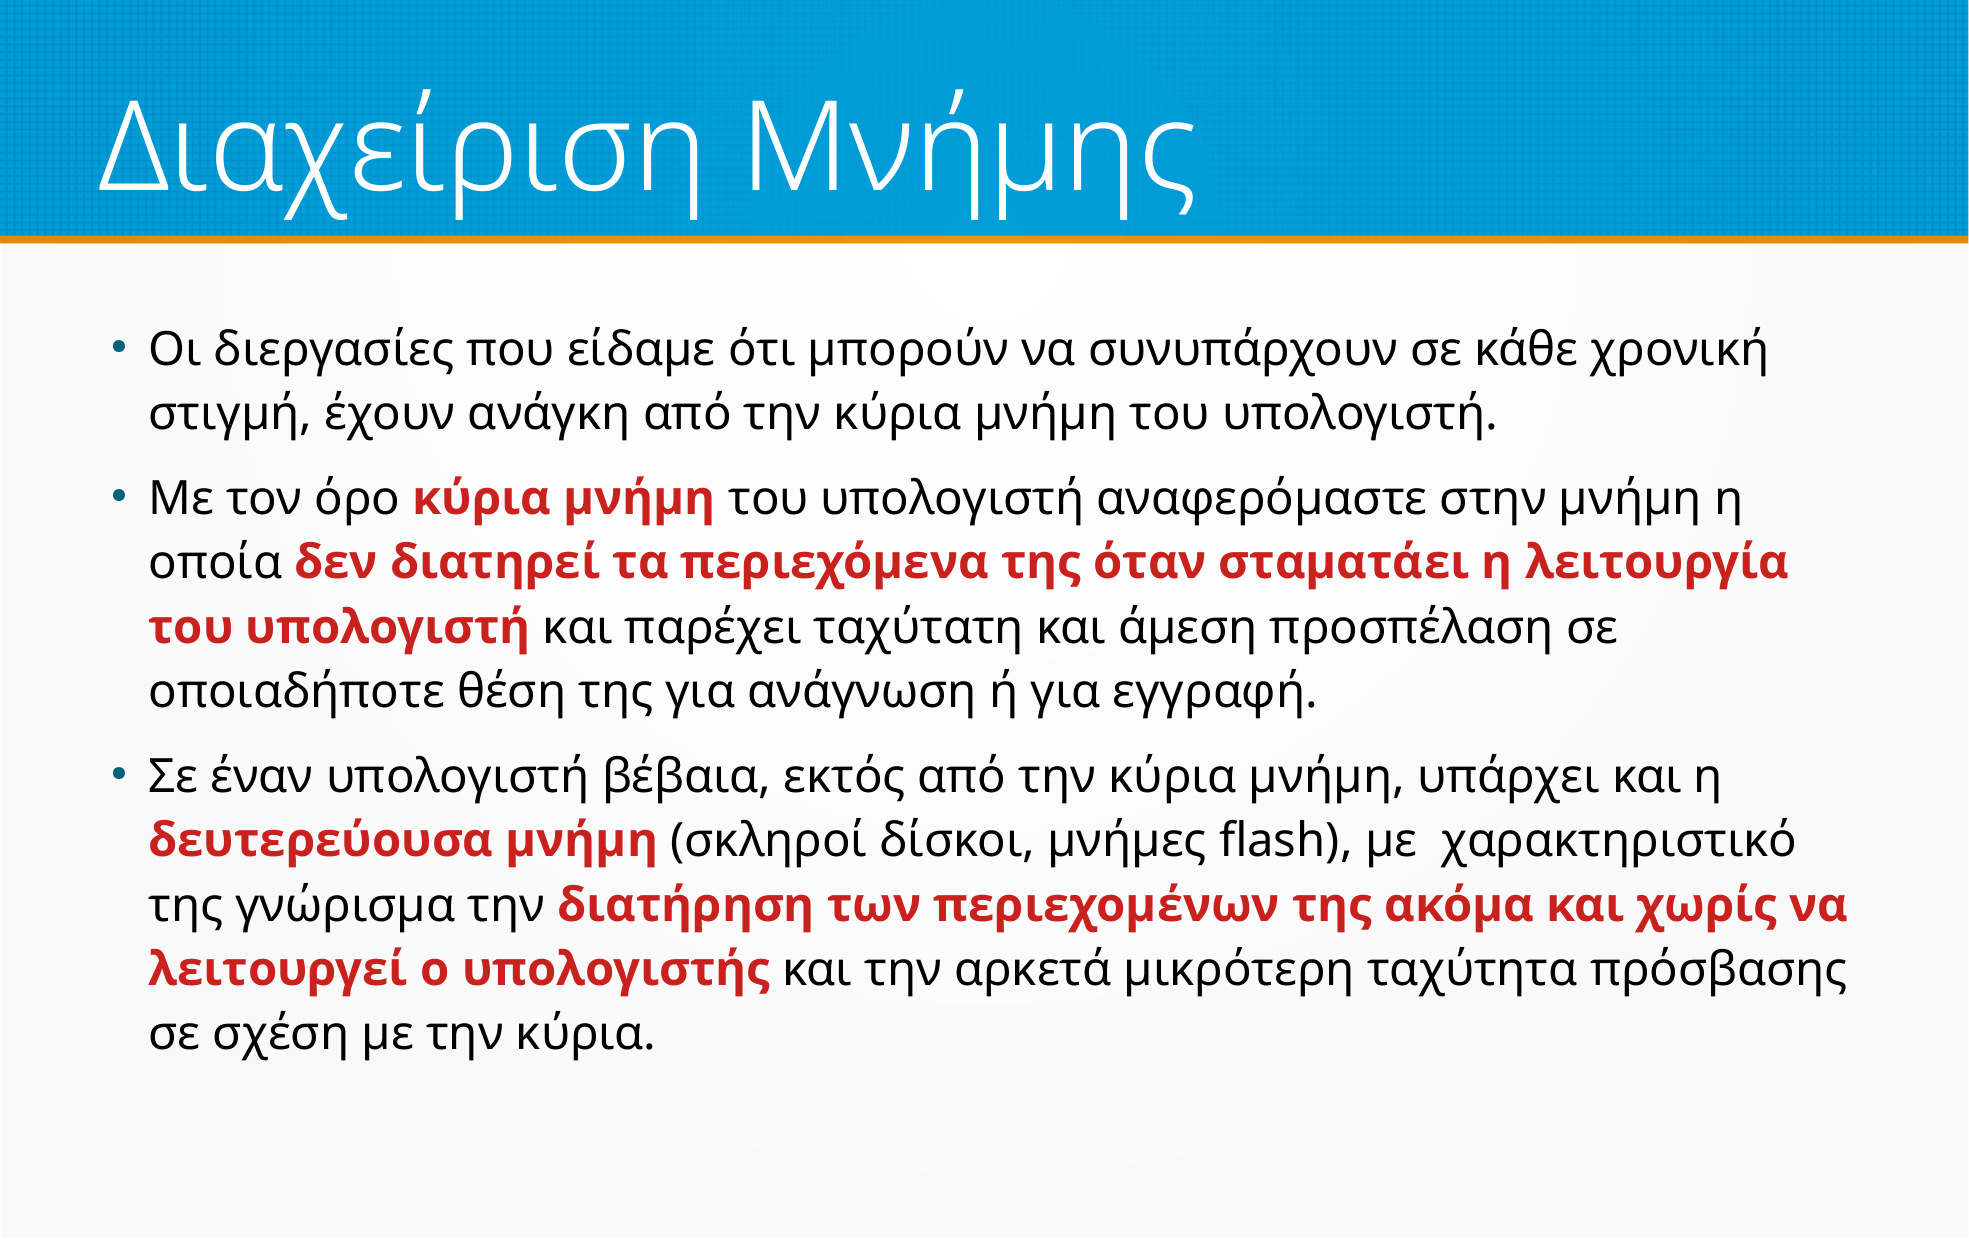

# Διαχείριση Μνήμης
Οι διεργασίες που είδαμε ότι μπορούν να συνυπάρχουν σε κάθε χρονική στιγμή, έχουν ανάγκη από την κύρια μνήμη του υπολογιστή.
Με τον όρο κύρια μνήμη του υπολογιστή αναφερόμαστε στην μνήμη η οποία δεν διατηρεί τα περιεχόμενα της όταν σταματάει η λειτουργία του υπολογιστή και παρέχει ταχύτατη και άμεση προσπέλαση σε οποιαδήποτε θέση της για ανάγνωση ή για εγγραφή.
Σε έναν υπολογιστή βέβαια, εκτός από την κύρια μνήμη, υπάρχει και η δευτερεύουσα μνήμη (σκληροί δίσκοι, μνήμες flash), με χαρακτηριστικό της γνώρισμα την διατήρηση των περιεχομένων της ακόμα και χωρίς να λειτουργεί ο υπολογιστής και την αρκετά μικρότερη ταχύτητα πρόσβασης σε σχέση με την κύρια.